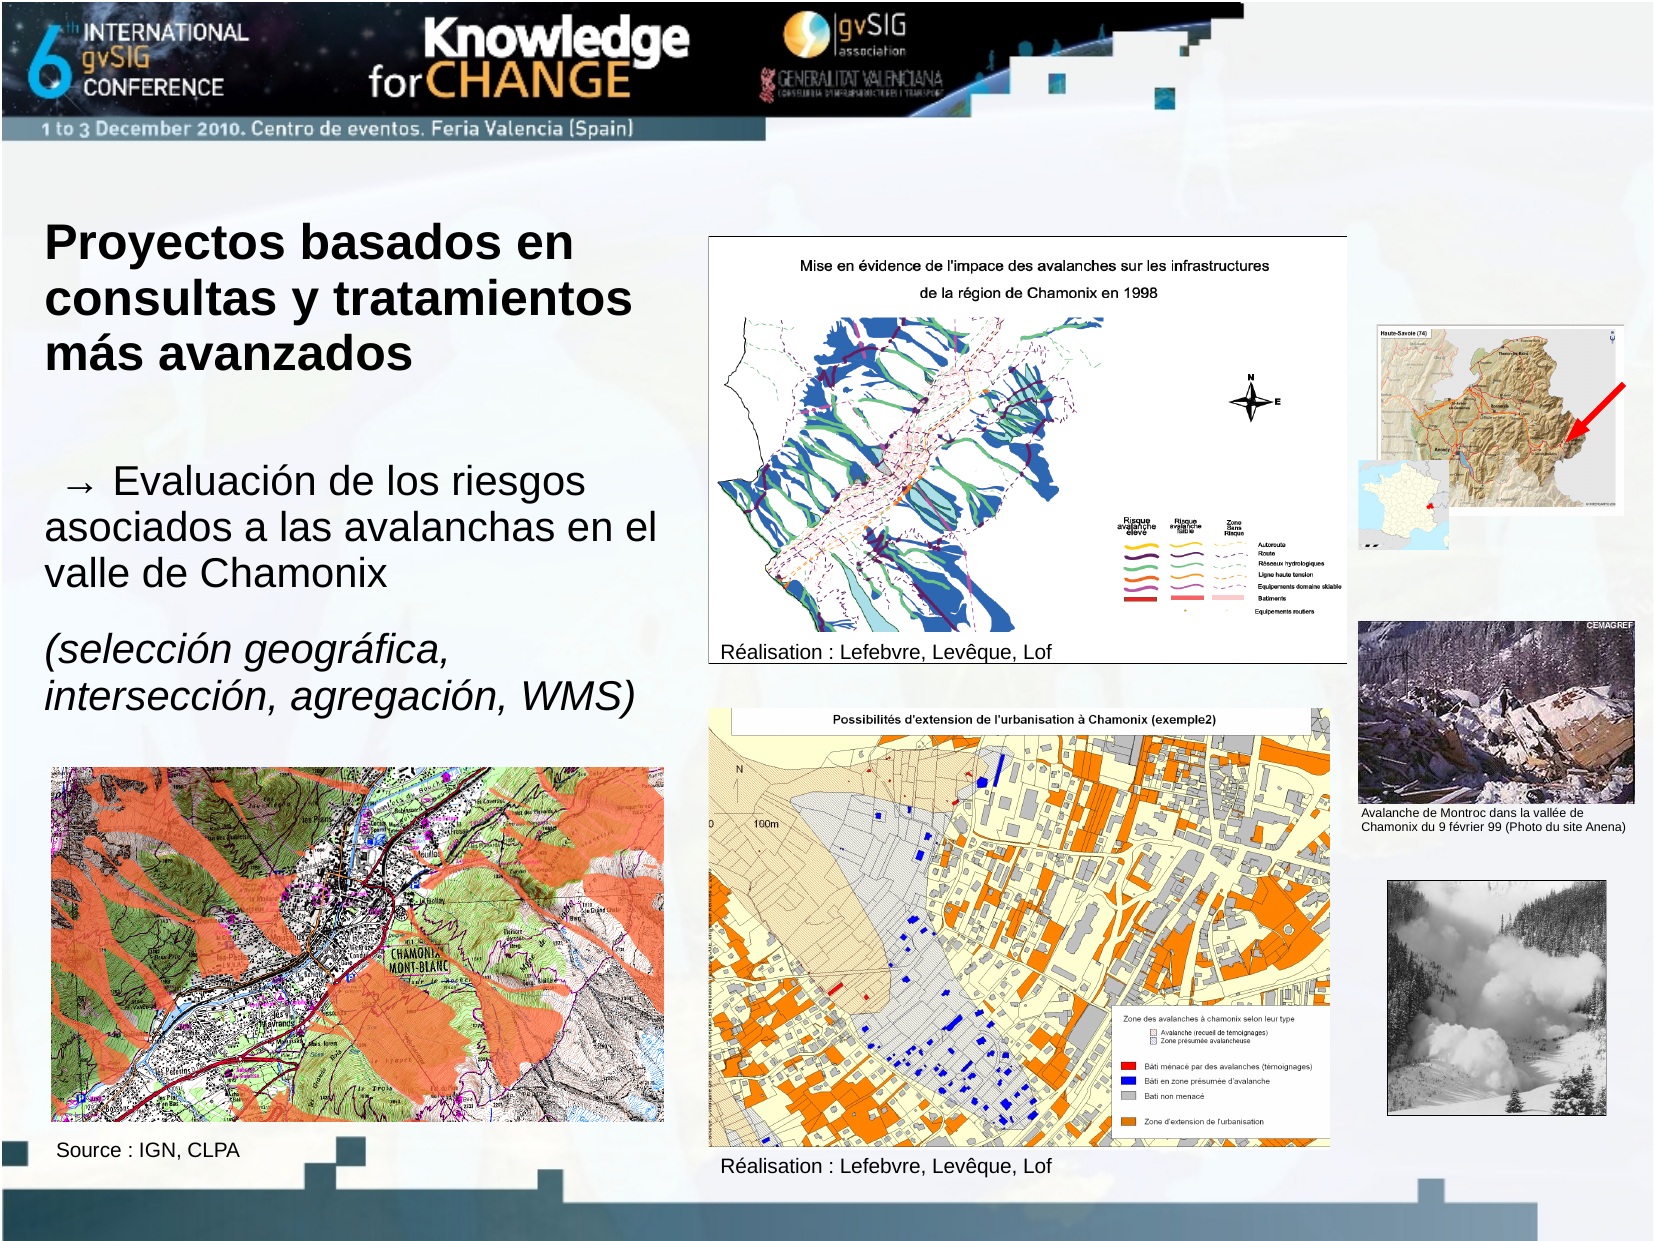

Proyectos basados en consultas y tratamientos más avanzados
→ Evaluación de los riesgos asociados a las avalanchas en el valle de Chamonix
(selección geográfica, intersección, agregación, WMS)
Réalisation : Lefebvre, Levêque, Lof
Avalanche de Montroc dans la vallée de Chamonix du 9 février 99 (Photo du site Anena)
Source : IGN, CLPA
Réalisation : Lefebvre, Levêque, Lof